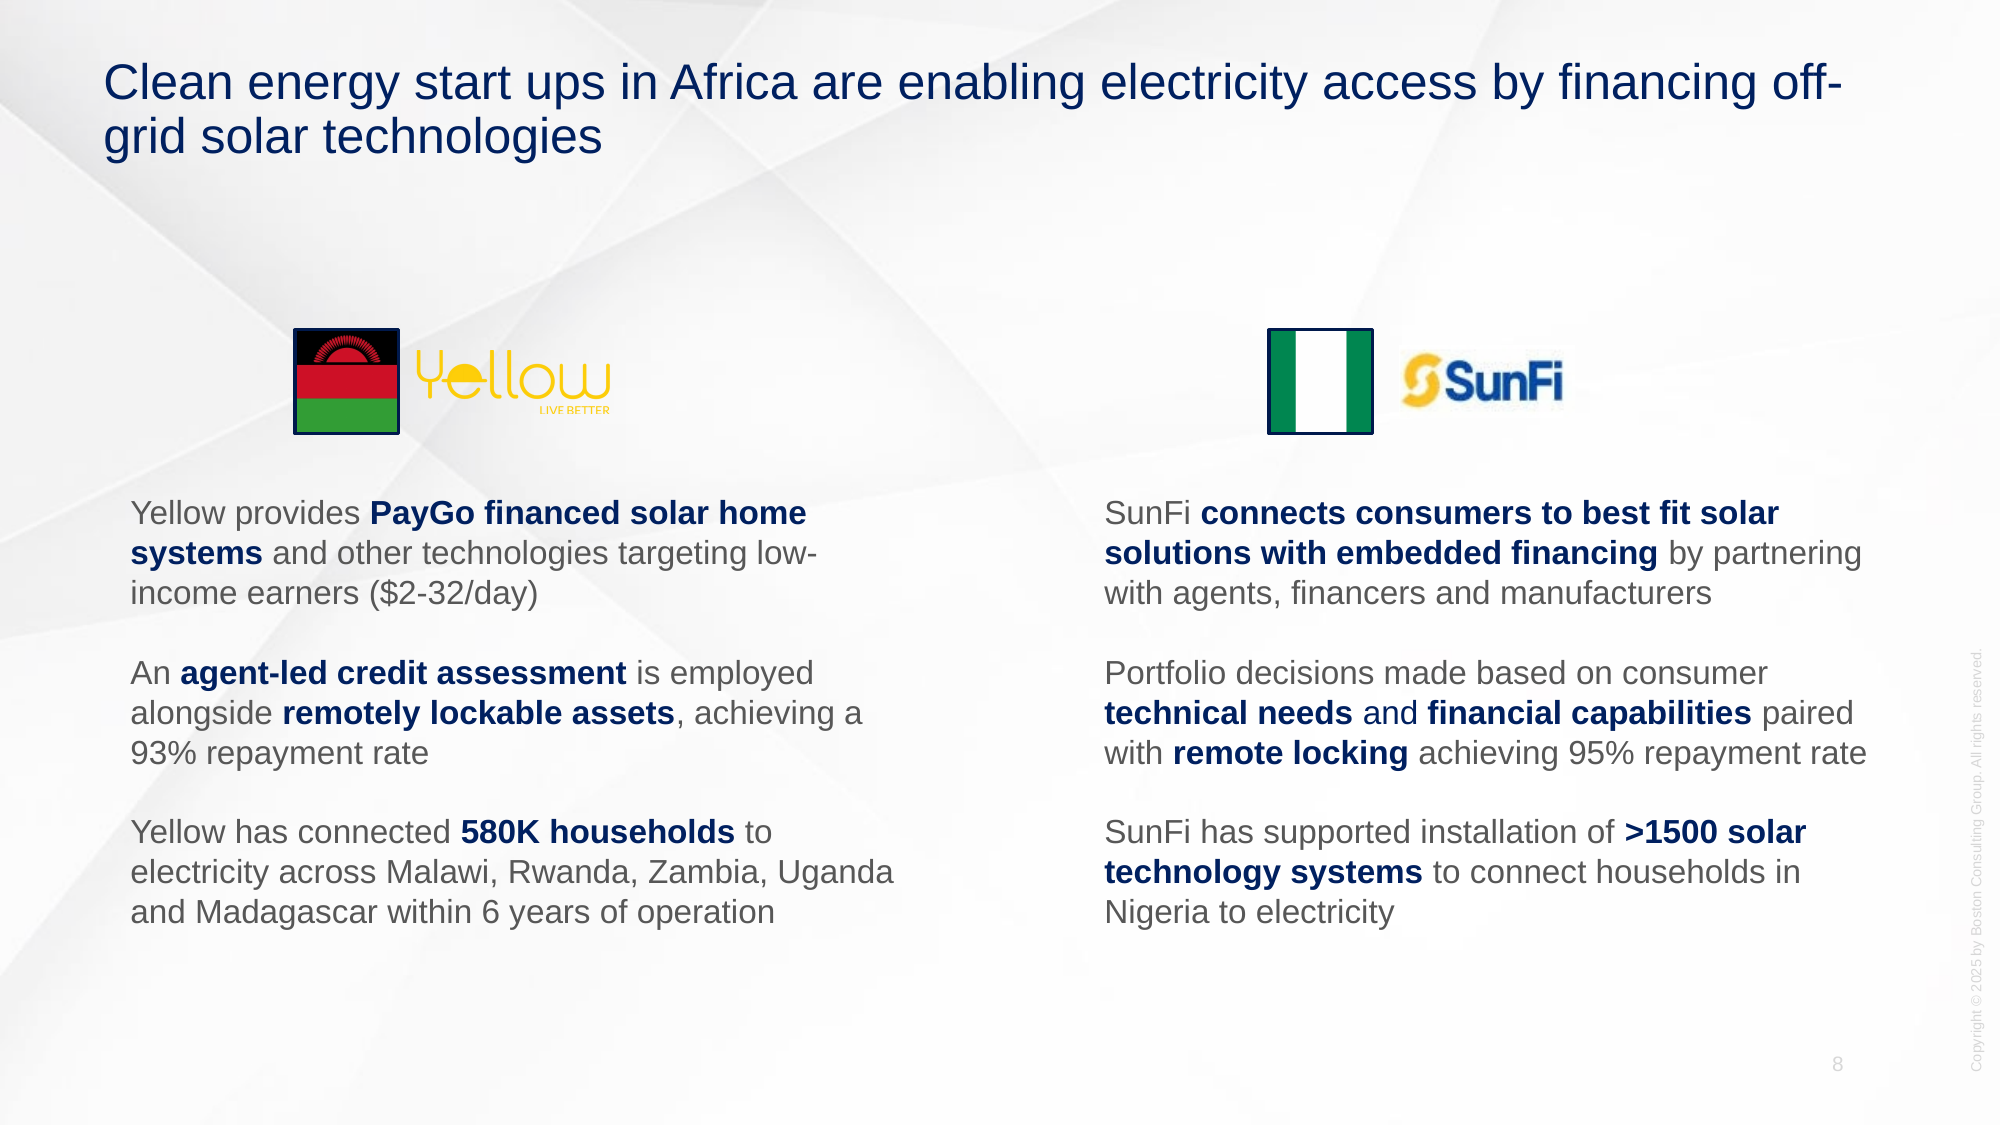

# Clean energy start ups in Africa are enabling electricity access by financing off-grid solar technologies
Yellow provides PayGo financed solar home systems and other technologies targeting low-income earners ($2-32/day)
An agent-led credit assessment is employed alongside remotely lockable assets, achieving a 93% repayment rate
Yellow has connected 580K households to electricity across Malawi, Rwanda, Zambia, Uganda and Madagascar within 6 years of operation
SunFi connects consumers to best fit solar solutions with embedded financing by partnering with agents, financers and manufacturers
Portfolio decisions made based on consumer technical needs and financial capabilities paired with remote locking achieving 95% repayment rate
SunFi has supported installation of >1500 solar technology systems to connect households in Nigeria to electricity